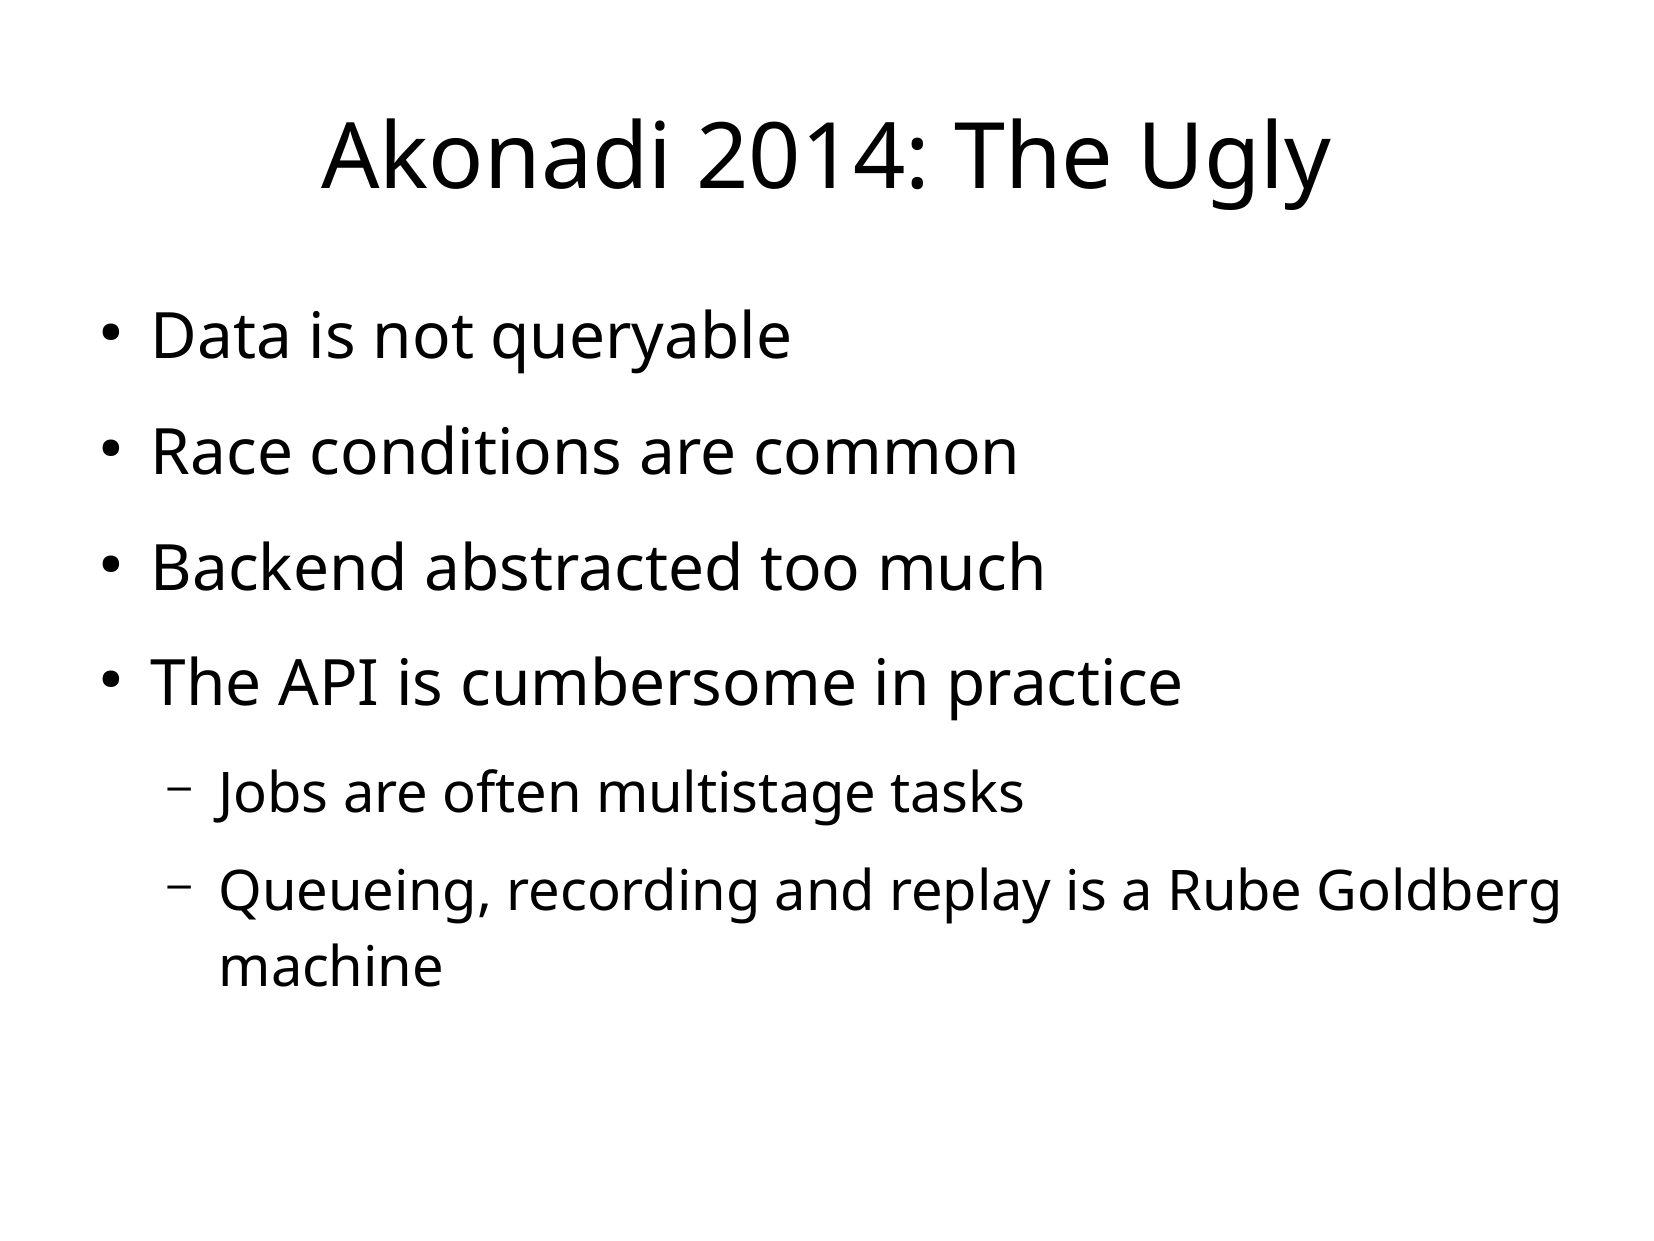

# Akonadi 2014: The Ugly
Data is not queryable
Race conditions are common
Backend abstracted too much
The API is cumbersome in practice
Jobs are often multistage tasks
Queueing, recording and replay is a Rube Goldberg machine